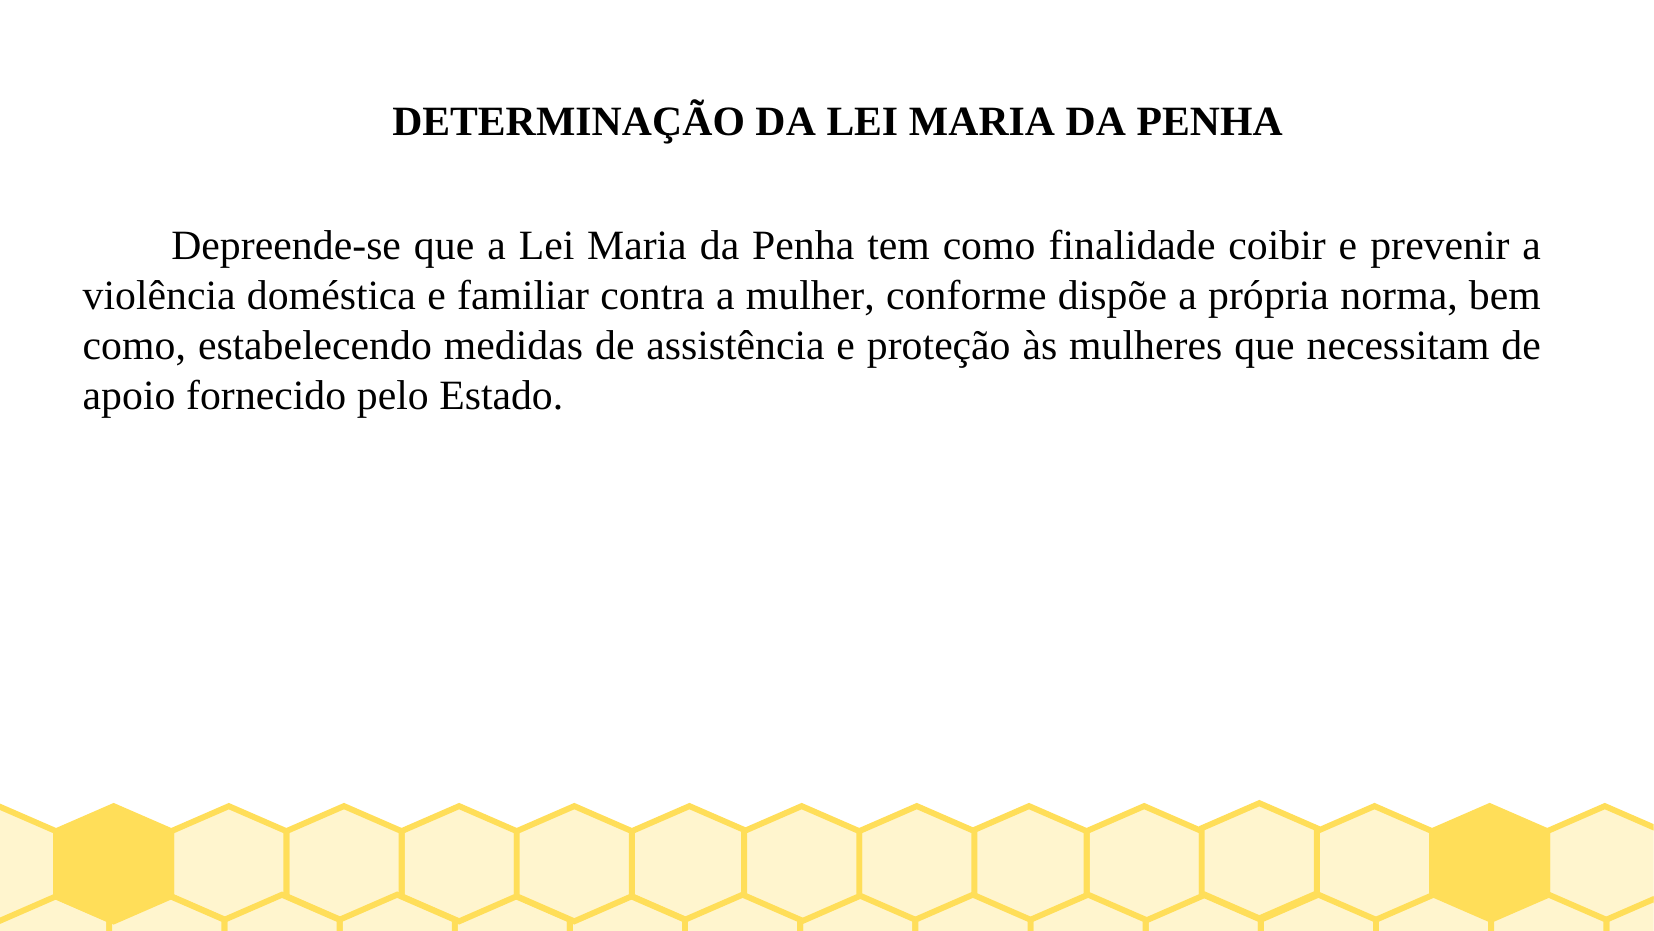

# DETERMINAÇÃO DA LEI MARIA DA PENHA
Depreende-se que a Lei Maria da Penha tem como finalidade coibir e prevenir a violência doméstica e familiar contra a mulher, conforme dispõe a própria norma, bem como, estabelecendo medidas de assistência e proteção às mulheres que necessitam de apoio fornecido pelo Estado.